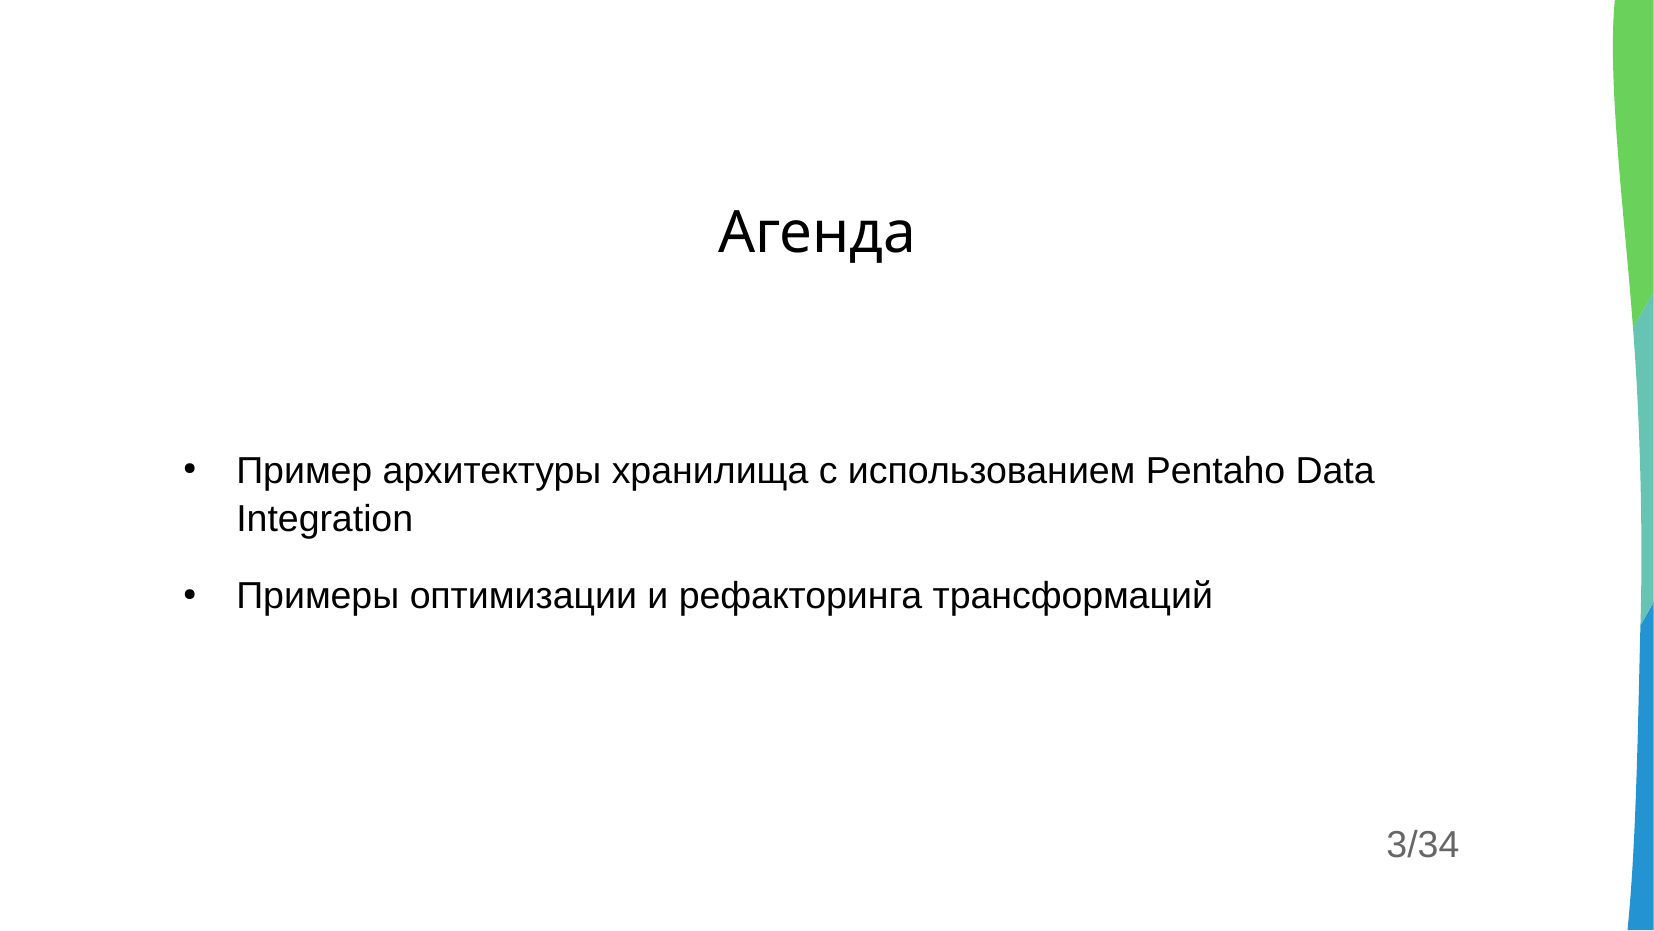

# Агенда
Пример архитектуры хранилища с использованием Pentaho Data Integration
Примеры оптимизации и рефакторинга трансформаций
3/34